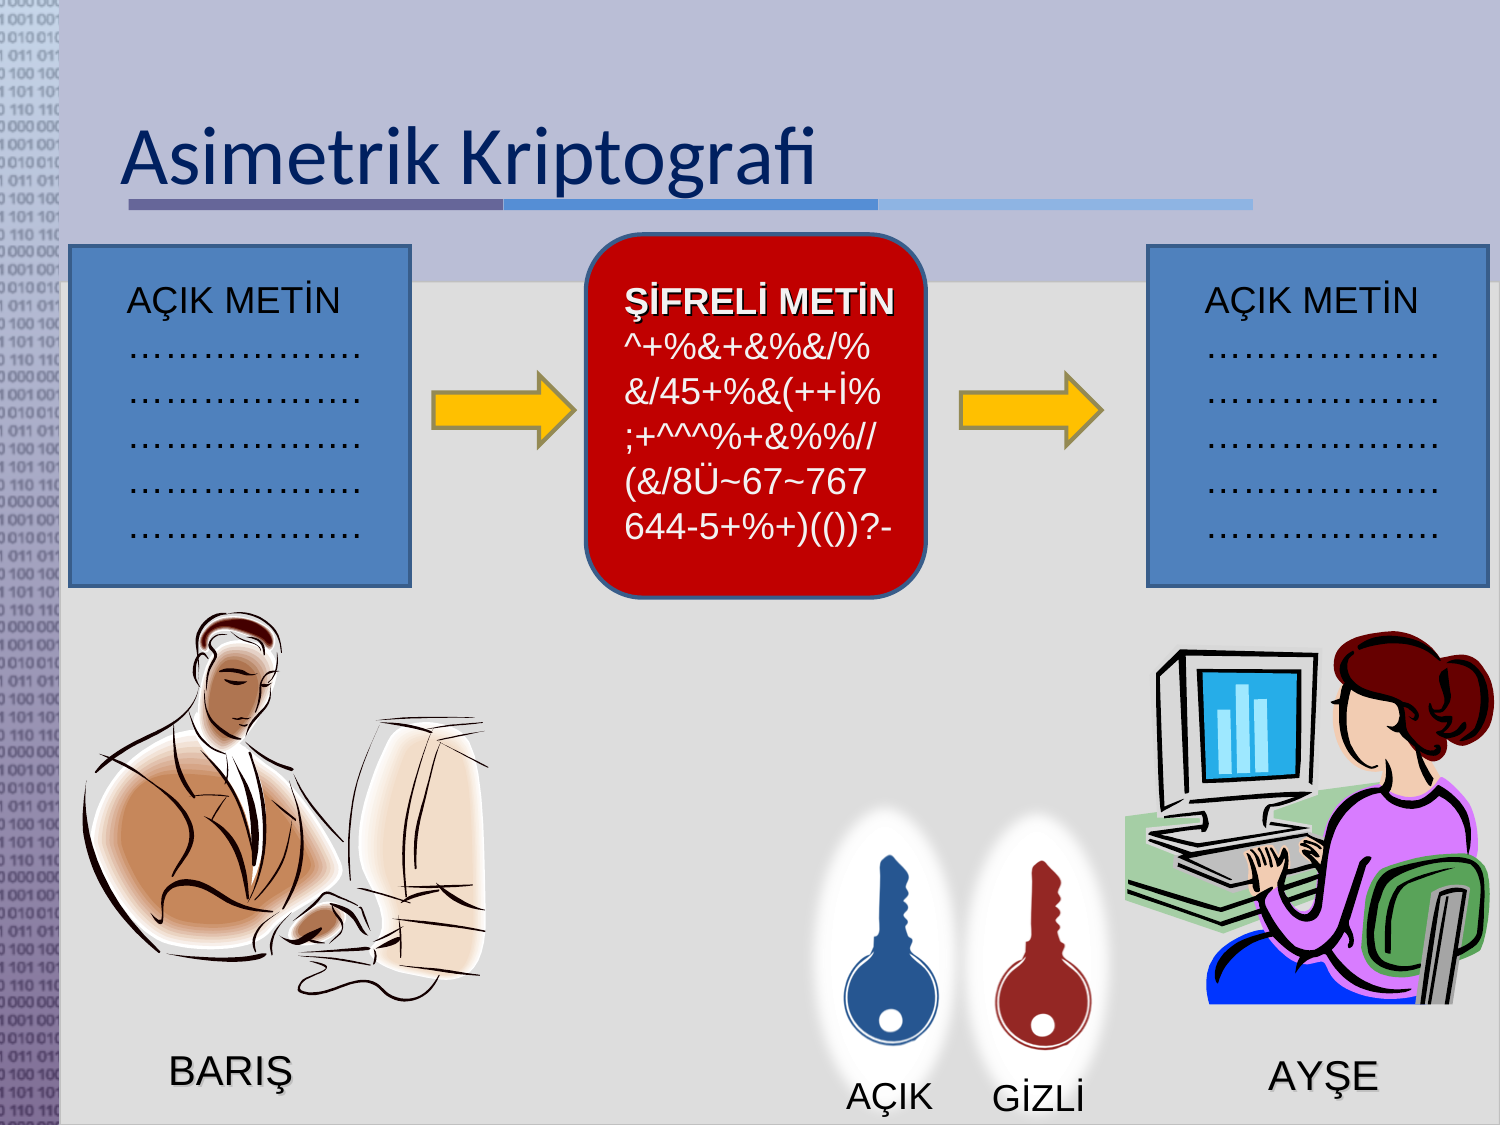

Asimetrik Kriptografi
AÇIK METİN
……………….
……………….
……………….
……………….
……………….
AÇIK METİN
……………….
……………….
……………….
……………….
……………….
ŞİFRELİ METİN
^+%&+&%&/%
&/45+%&(++İ%
;+^^^%+&%%//(&/8Ü~67~767
644-5+%+)(())?-
BARIŞ
AYŞE
AÇIK
GİZLİ